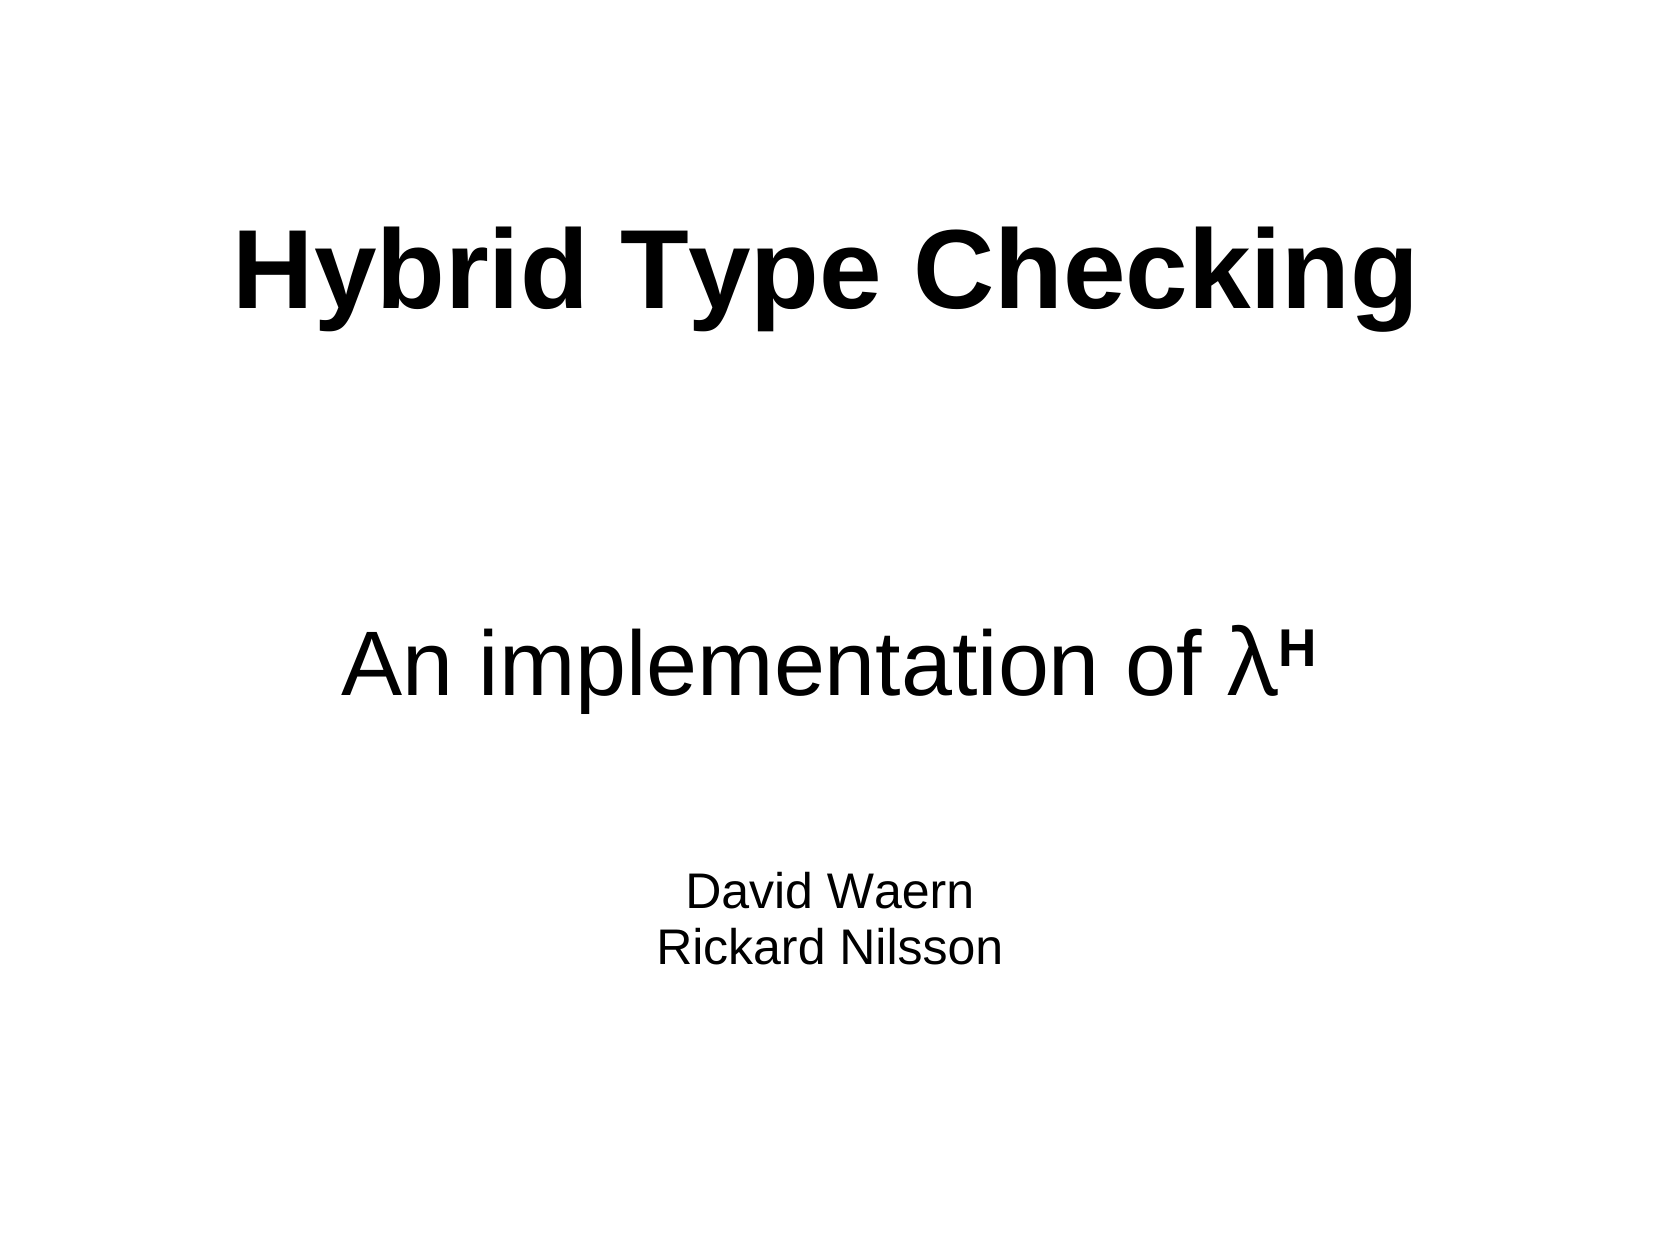

Hybrid Type Checking
An implementation of λH
David Waern
Rickard Nilsson